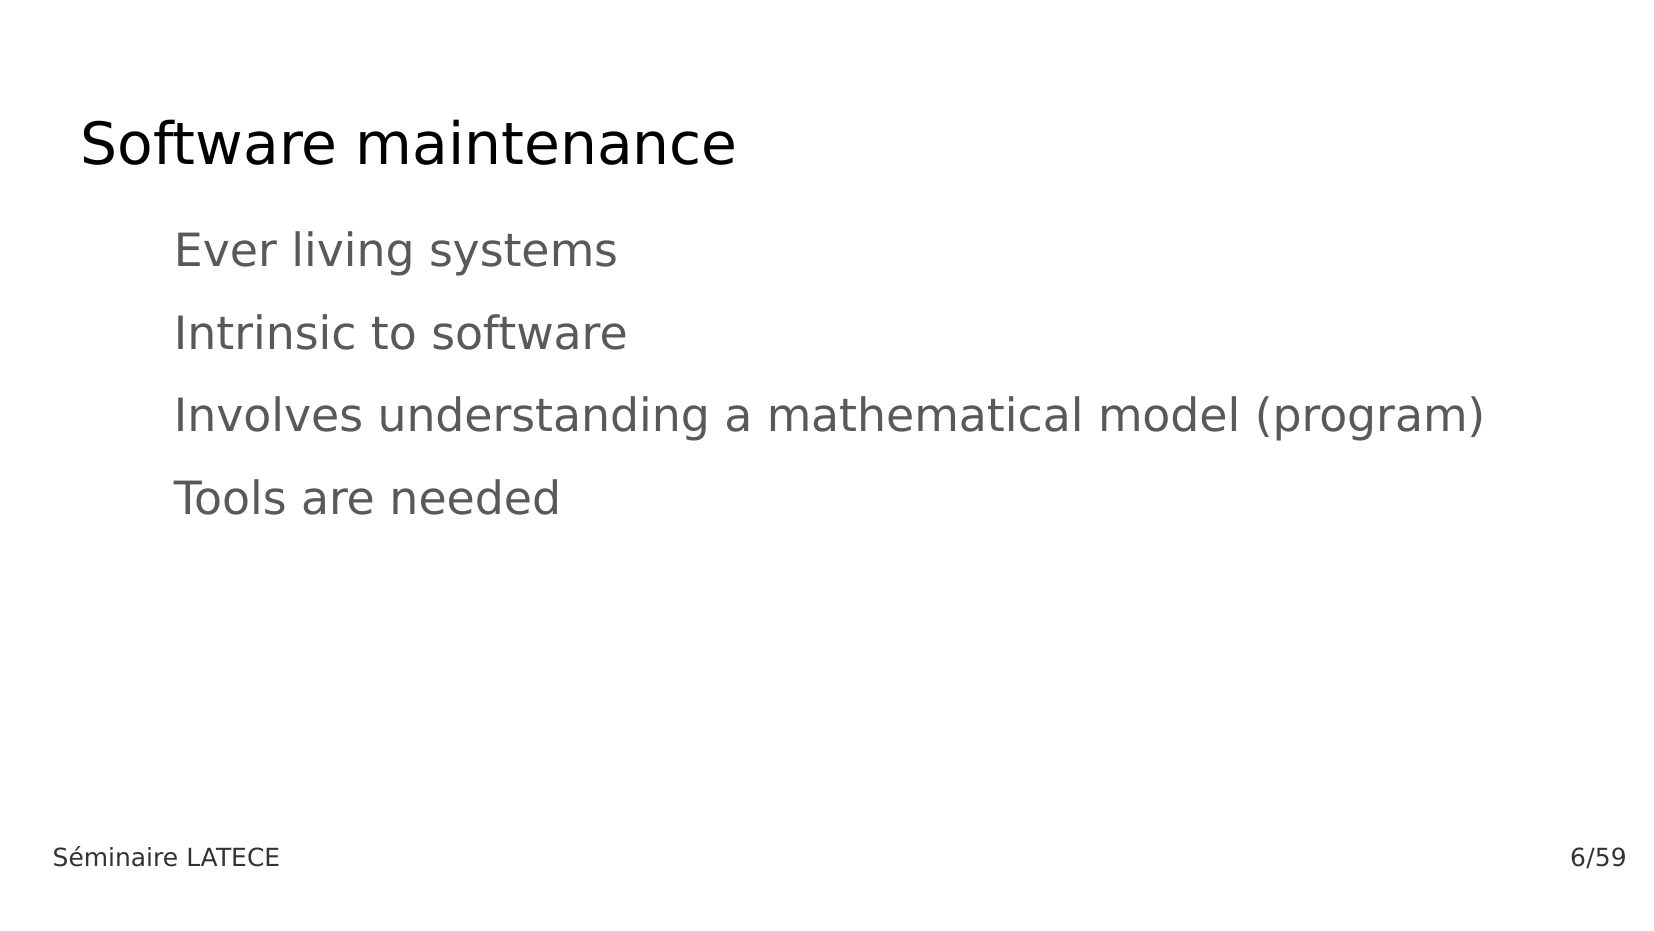

# Software maintenance
Ever living systems
Intrinsic to software
Involves understanding a mathematical model (program)
Tools are needed